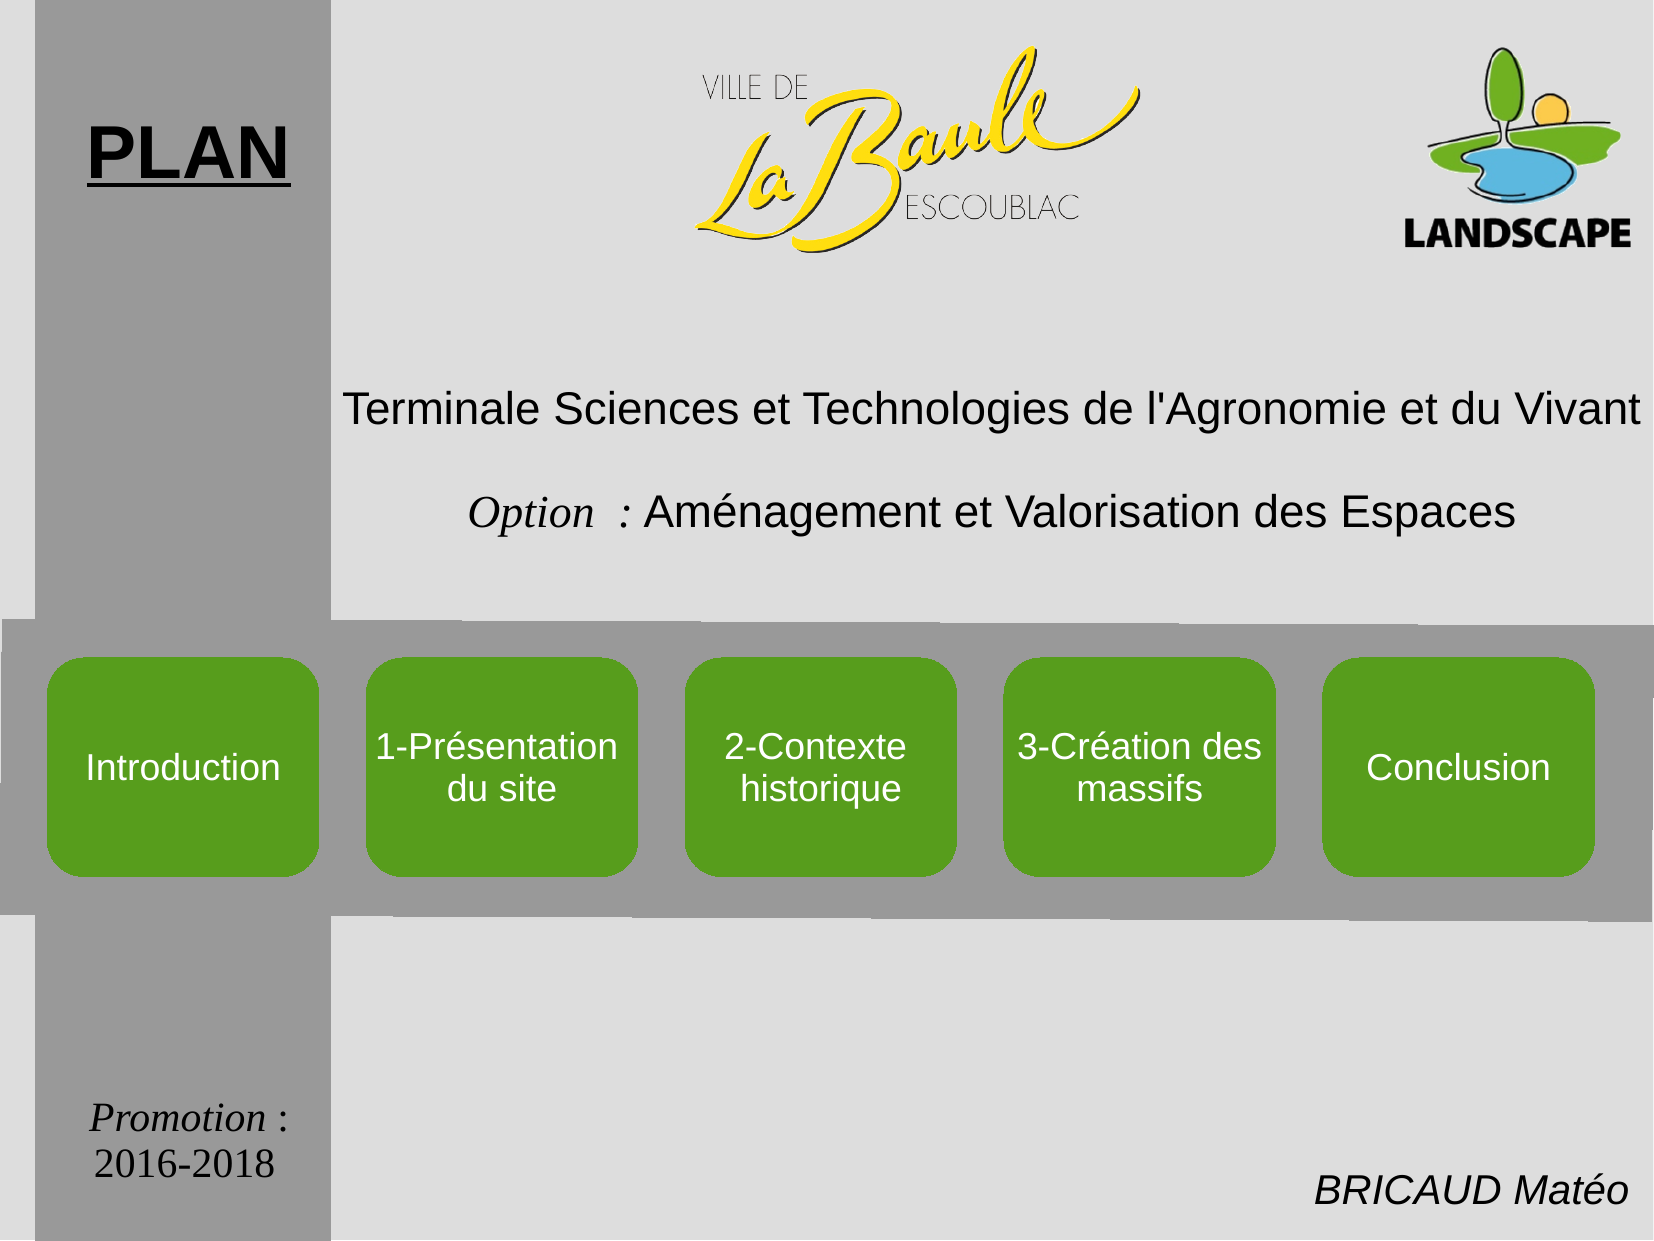

# PLAN
Terminale Sciences et Technologies de l'Agronomie et du Vivant
Option  : Aménagement et Valorisation des Espaces
Introduction
1-Présentation
du site
2-Contexte
historique
3-Création des
massifs
Conclusion
Promotion :
 	 2016-2018
BRICAUD Matéo